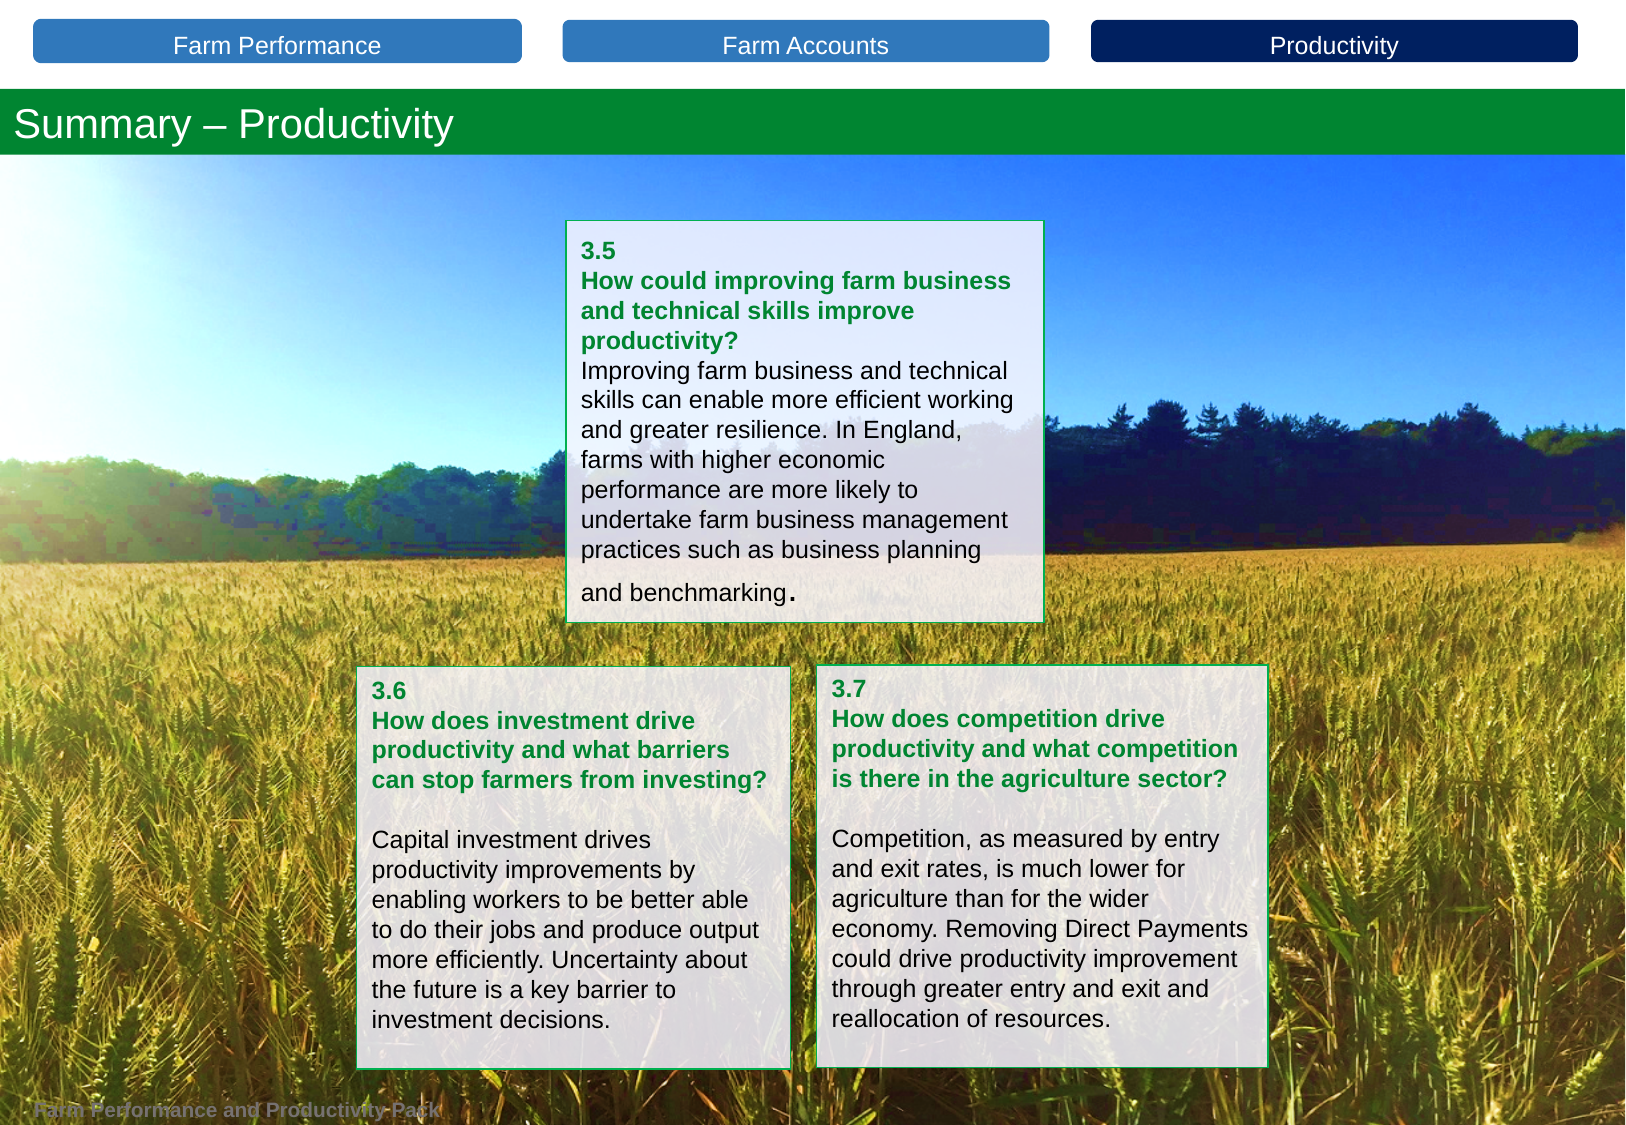

Farm Performance
Farm Accounts
Productivity
Summary – Productivity
# Summary – Productivity cont.
3.5
How could improving farm business and technical skills improve productivity?
Improving farm business and technical skills can enable more efficient working and greater resilience. In England, farms with higher economic performance are more likely to undertake farm business management practices such as business planning and benchmarking.
3.7
How does competition drive productivity and what competition is there in the agriculture sector?
Competition, as measured by entry and exit rates, is much lower for agriculture than for the wider economy. Removing Direct Payments could drive productivity improvement through greater entry and exit and reallocation of resources.
3.6
How does investment drive productivity and what barriers can stop farmers from investing?
Capital investment drives productivity improvements by enabling workers to be better able to do their jobs and produce output more efficiently. Uncertainty about the future is a key barrier to investment decisions.
Farm Performance and Productivity Pack